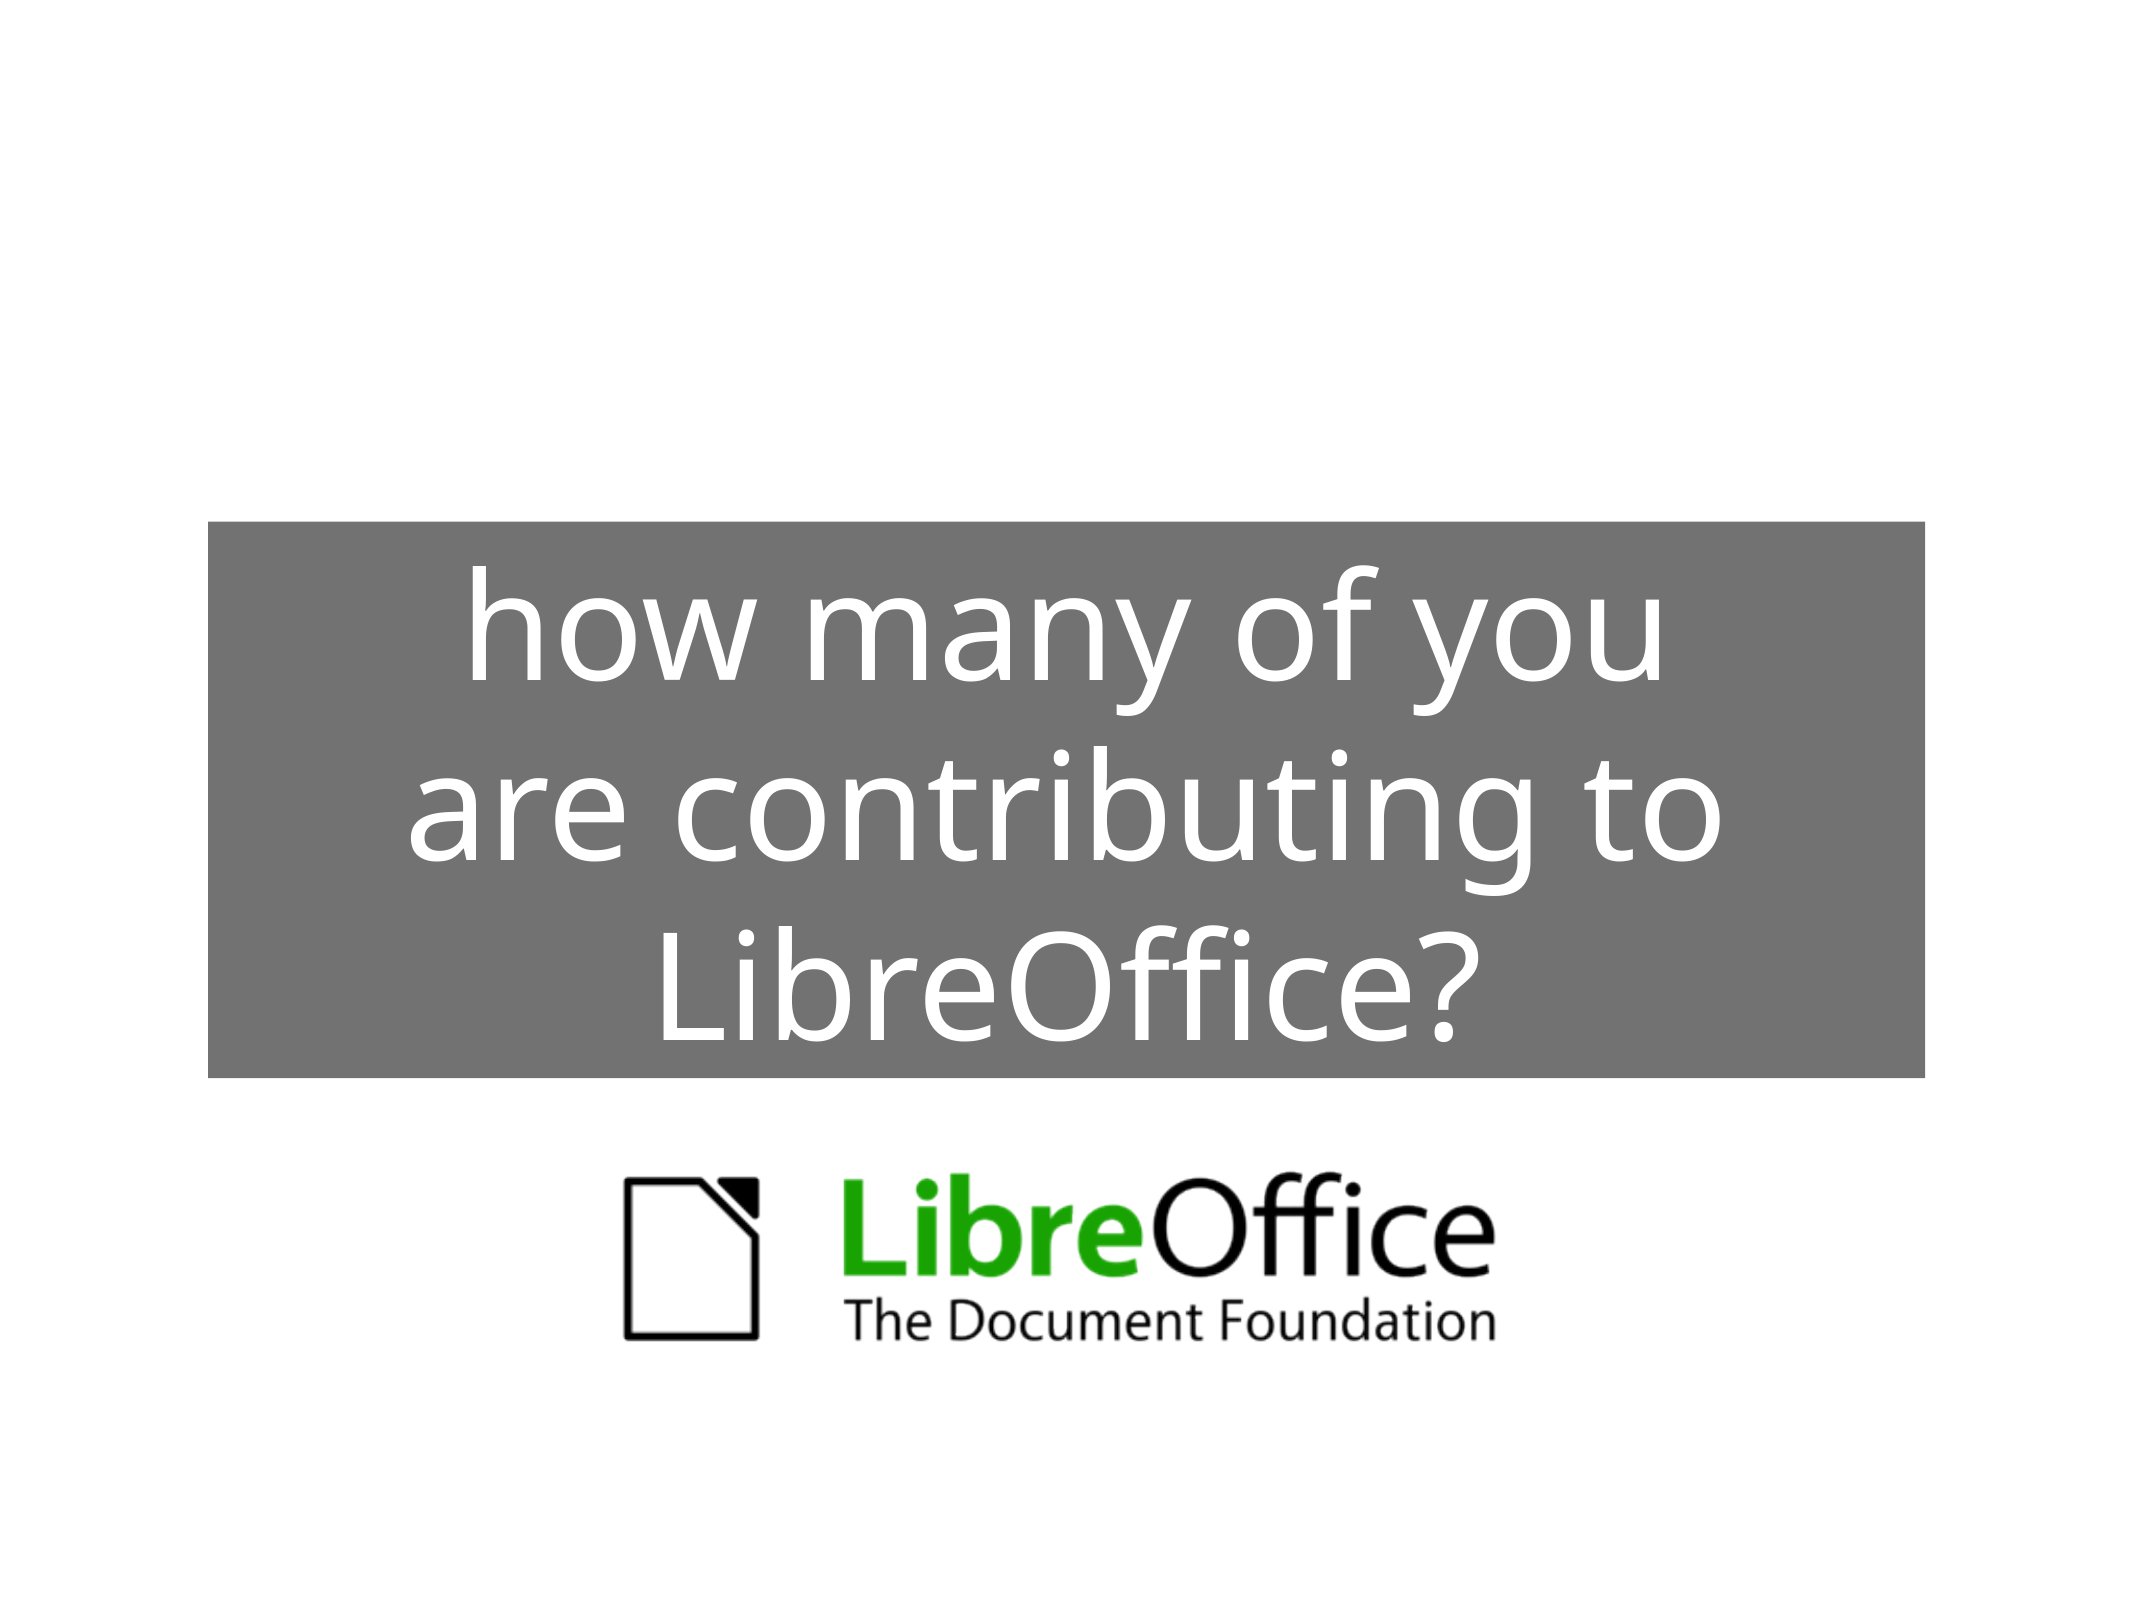

# how many of you are contributing to LibreOffice?